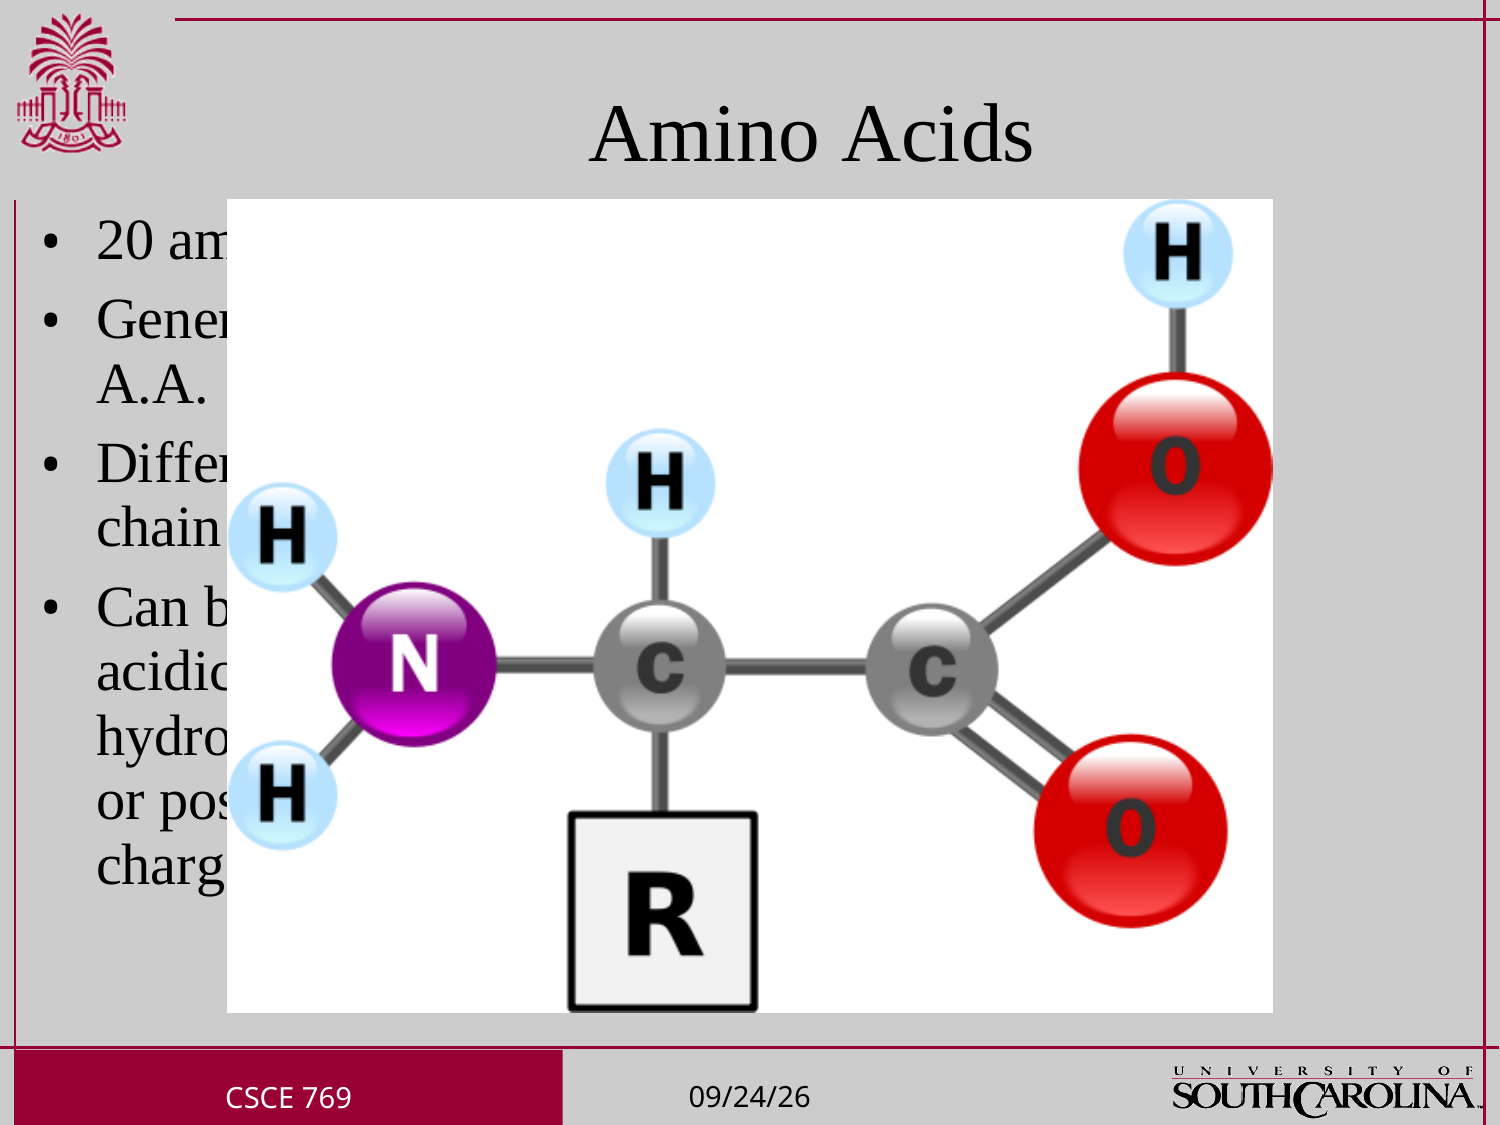

# Amino Acids
20 amino acids
General structure of an A.A.
Differences due to side chain R
Can be categorized as acidic/alkaline, hydrophobic/hydrophilic or positively/negatively charged